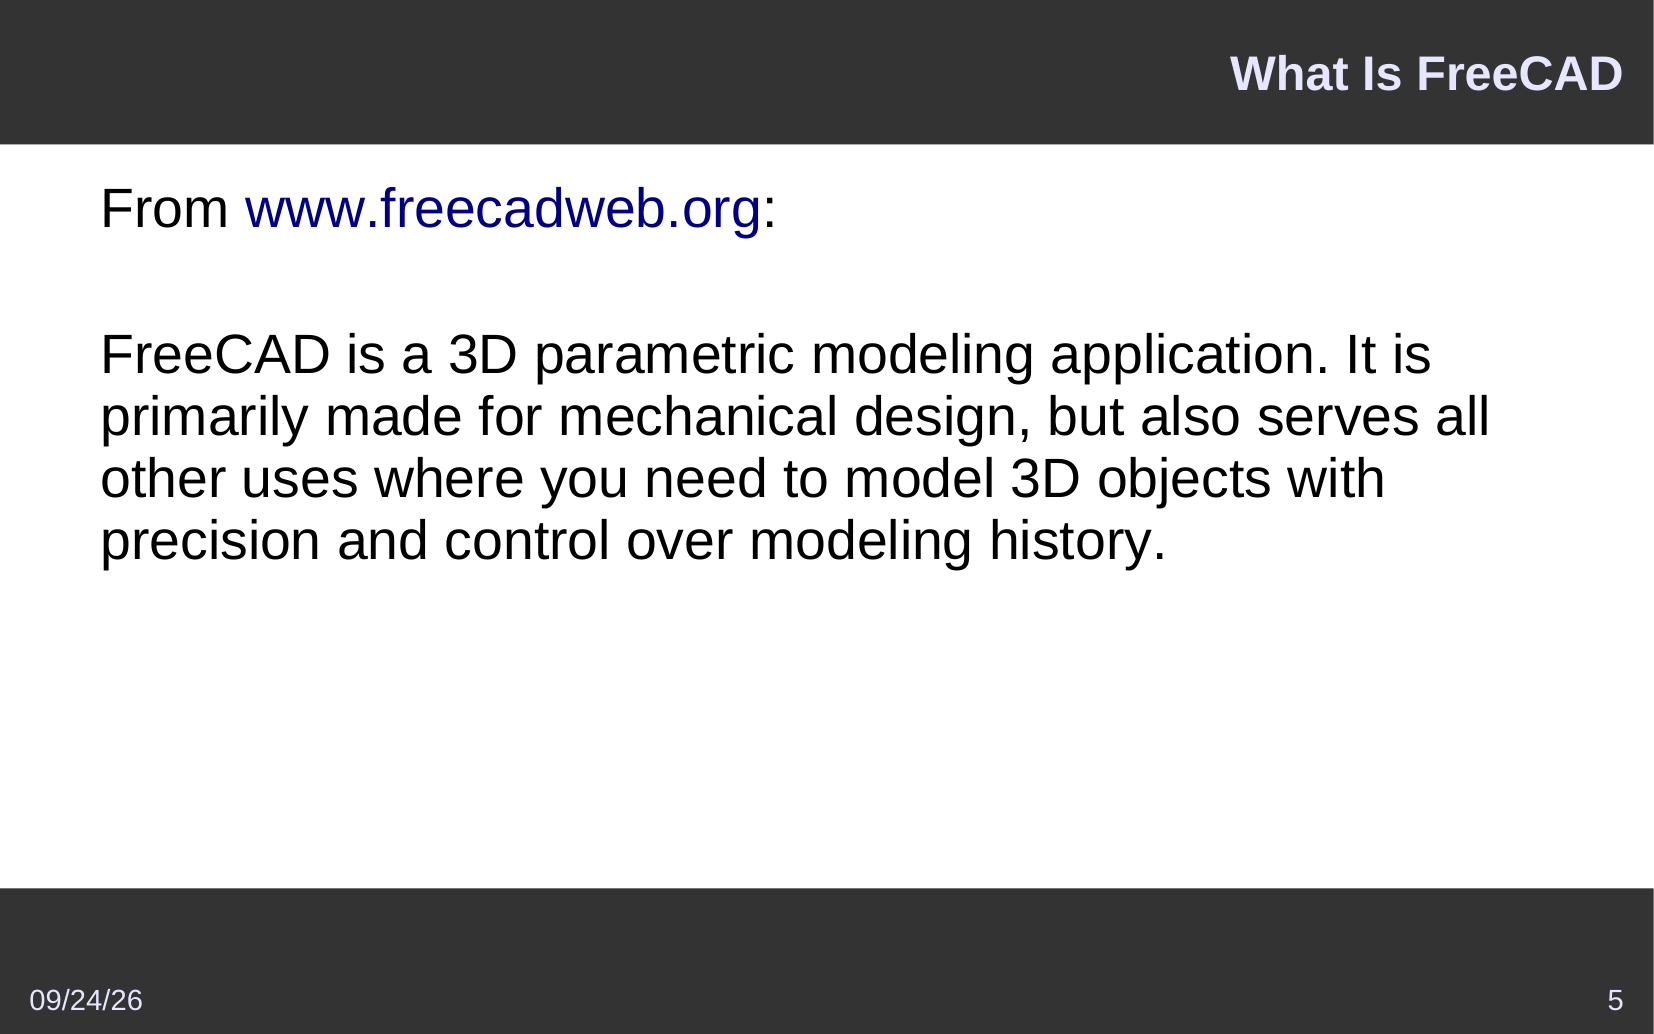

# What Is FreeCAD
From www.freecadweb.org:
FreeCAD is a 3D parametric modeling application. It is primarily made for mechanical design, but also serves all other uses where you need to model 3D objects with precision and control over modeling history.
5